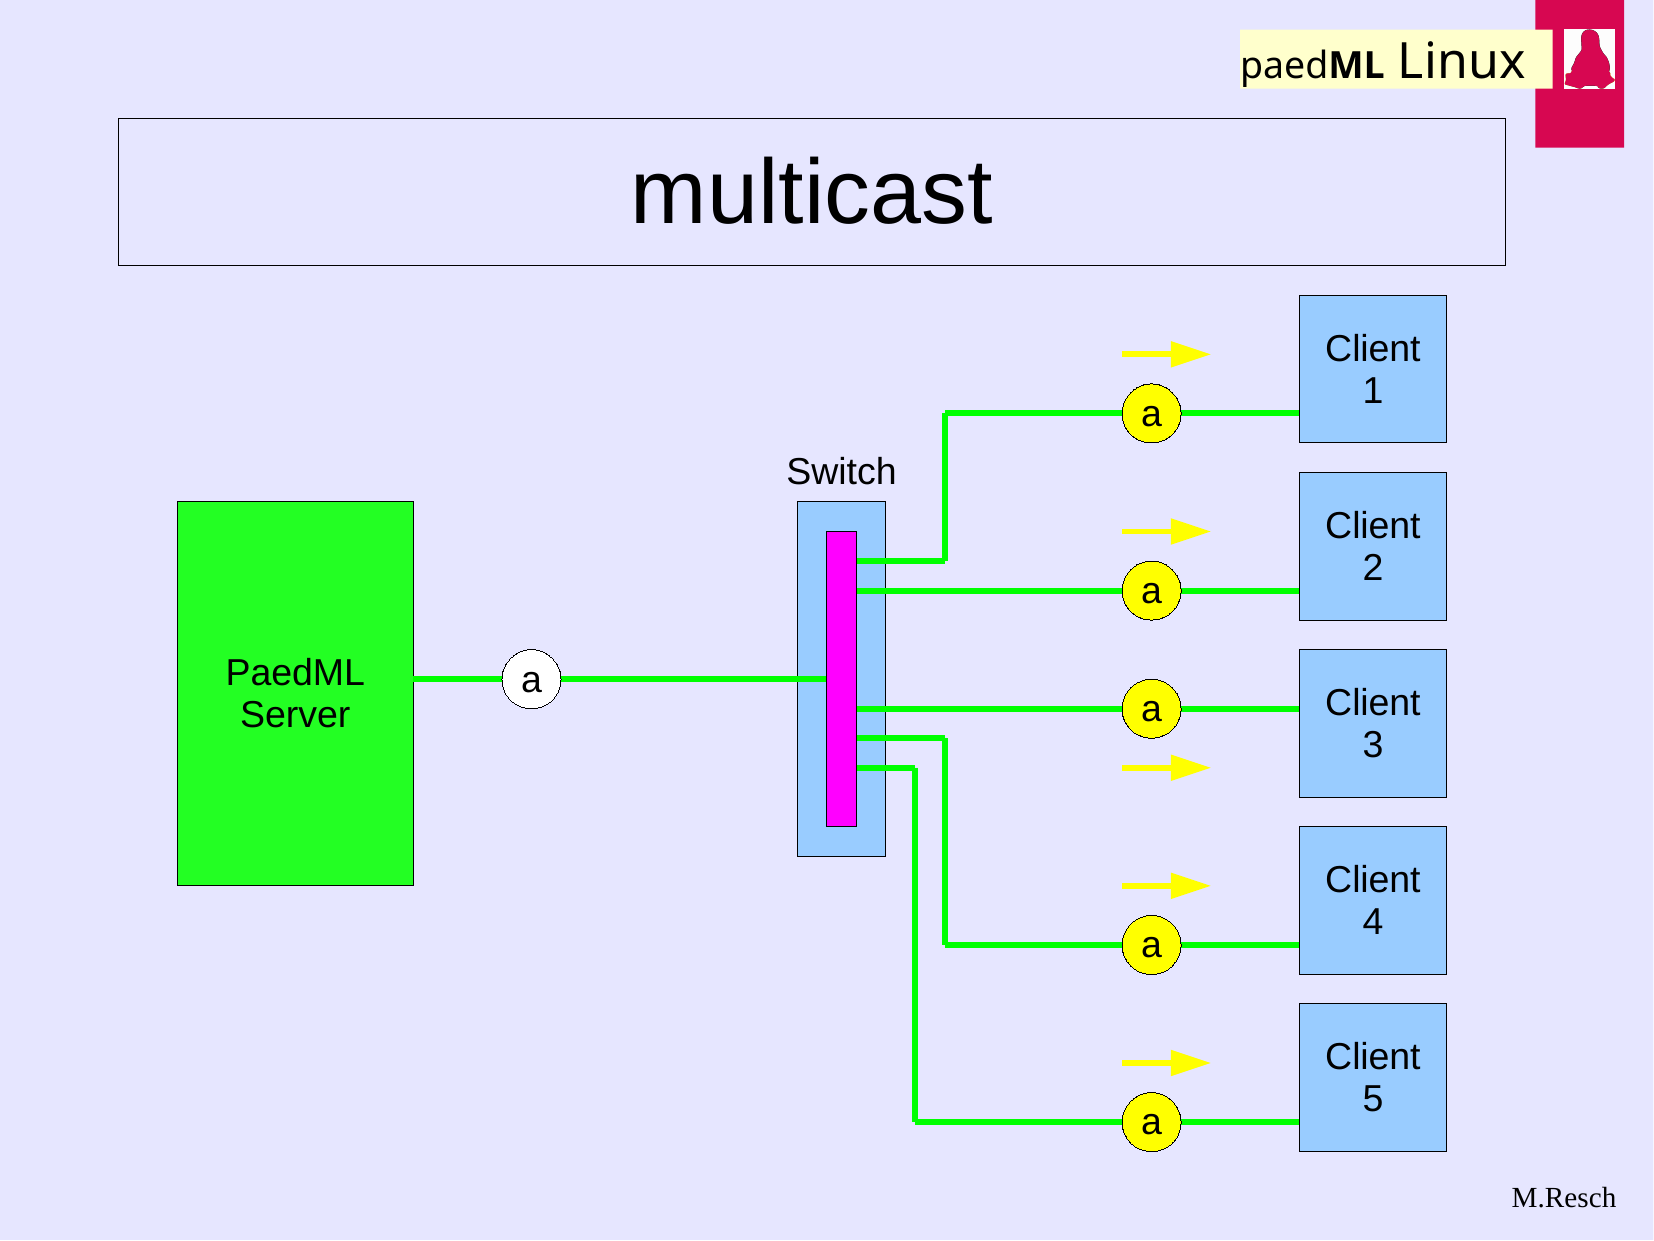

# multicast
Client
1
a
Switch
Client
2
PaedML
Server
a
a
Client
3
a
Client
4
a
Client
5
a
M.Resch